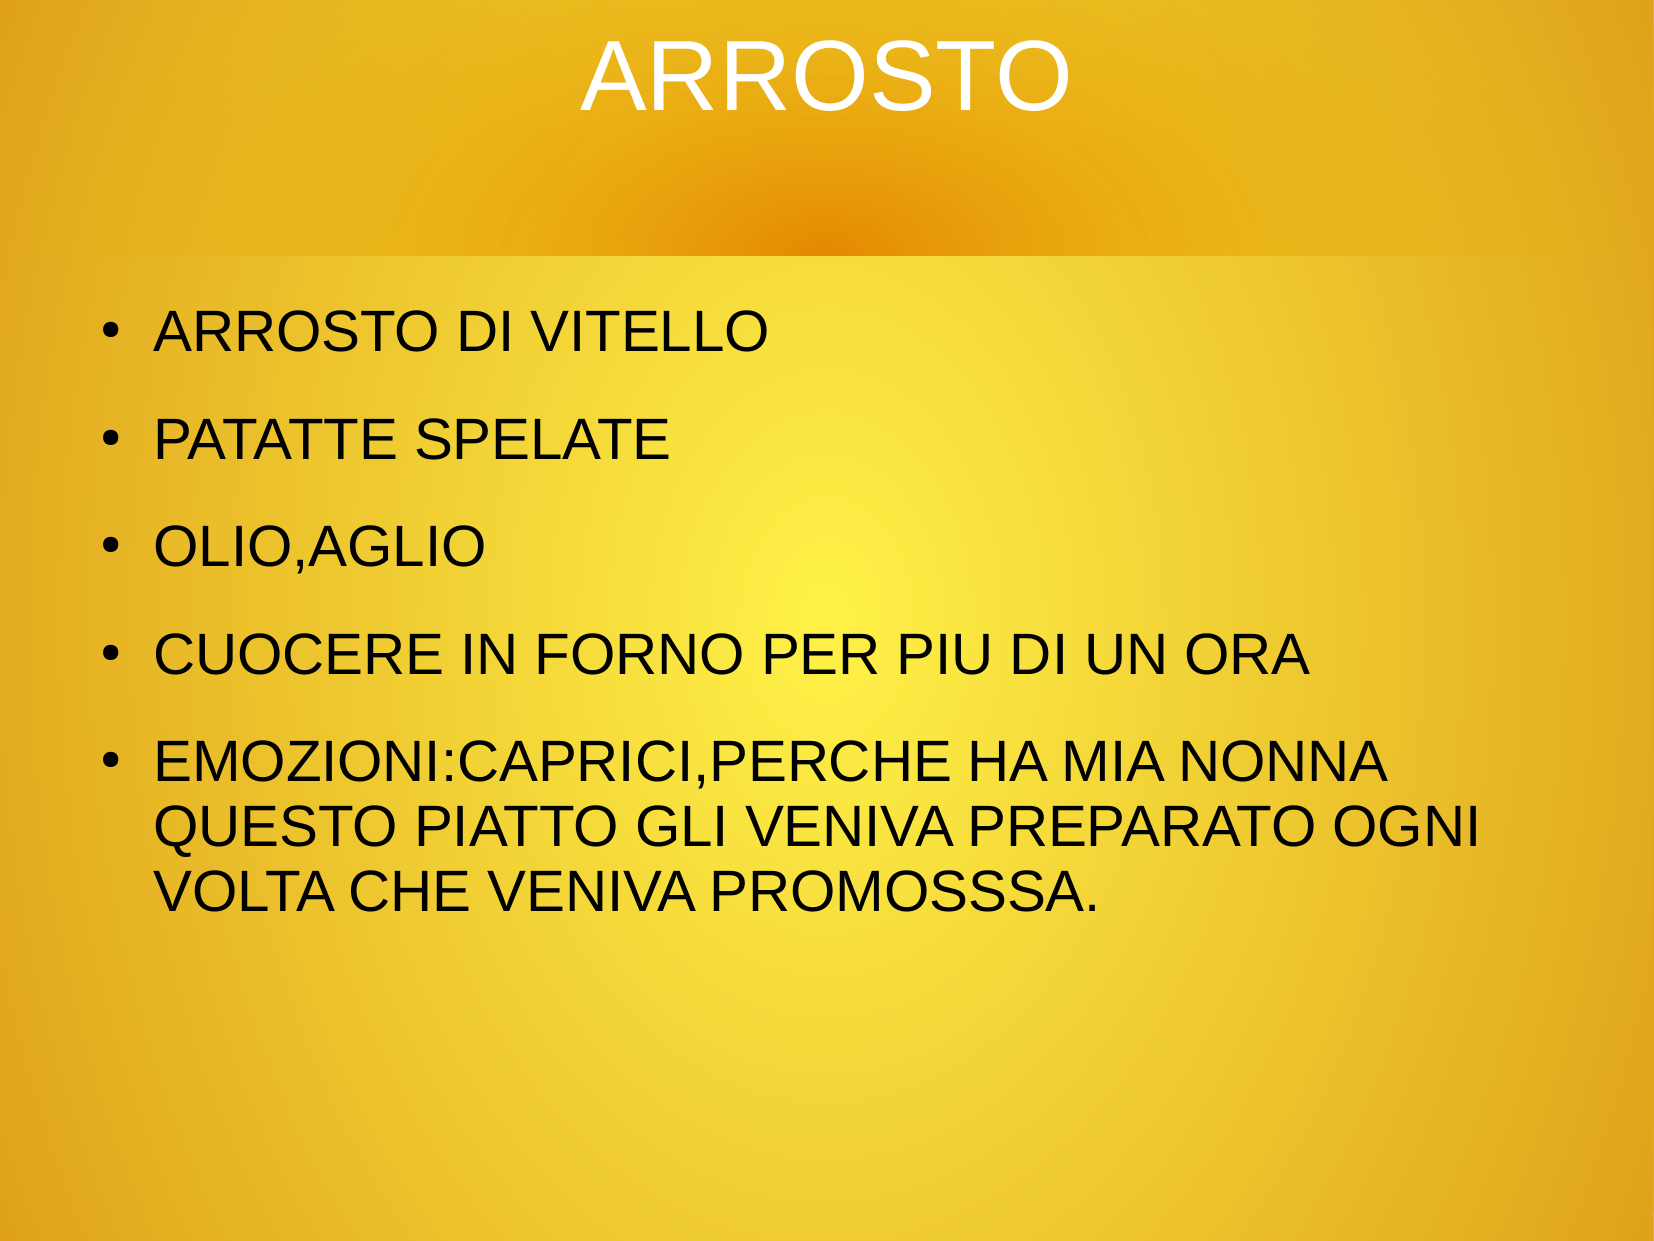

# ARROSTO
ARROSTO DI VITELLO
PATATTE SPELATE
OLIO,AGLIO
CUOCERE IN FORNO PER PIU DI UN ORA
EMOZIONI:CAPRICI,PERCHE HA MIA NONNA QUESTO PIATTO GLI VENIVA PREPARATO OGNI VOLTA CHE VENIVA PROMOSSSA.